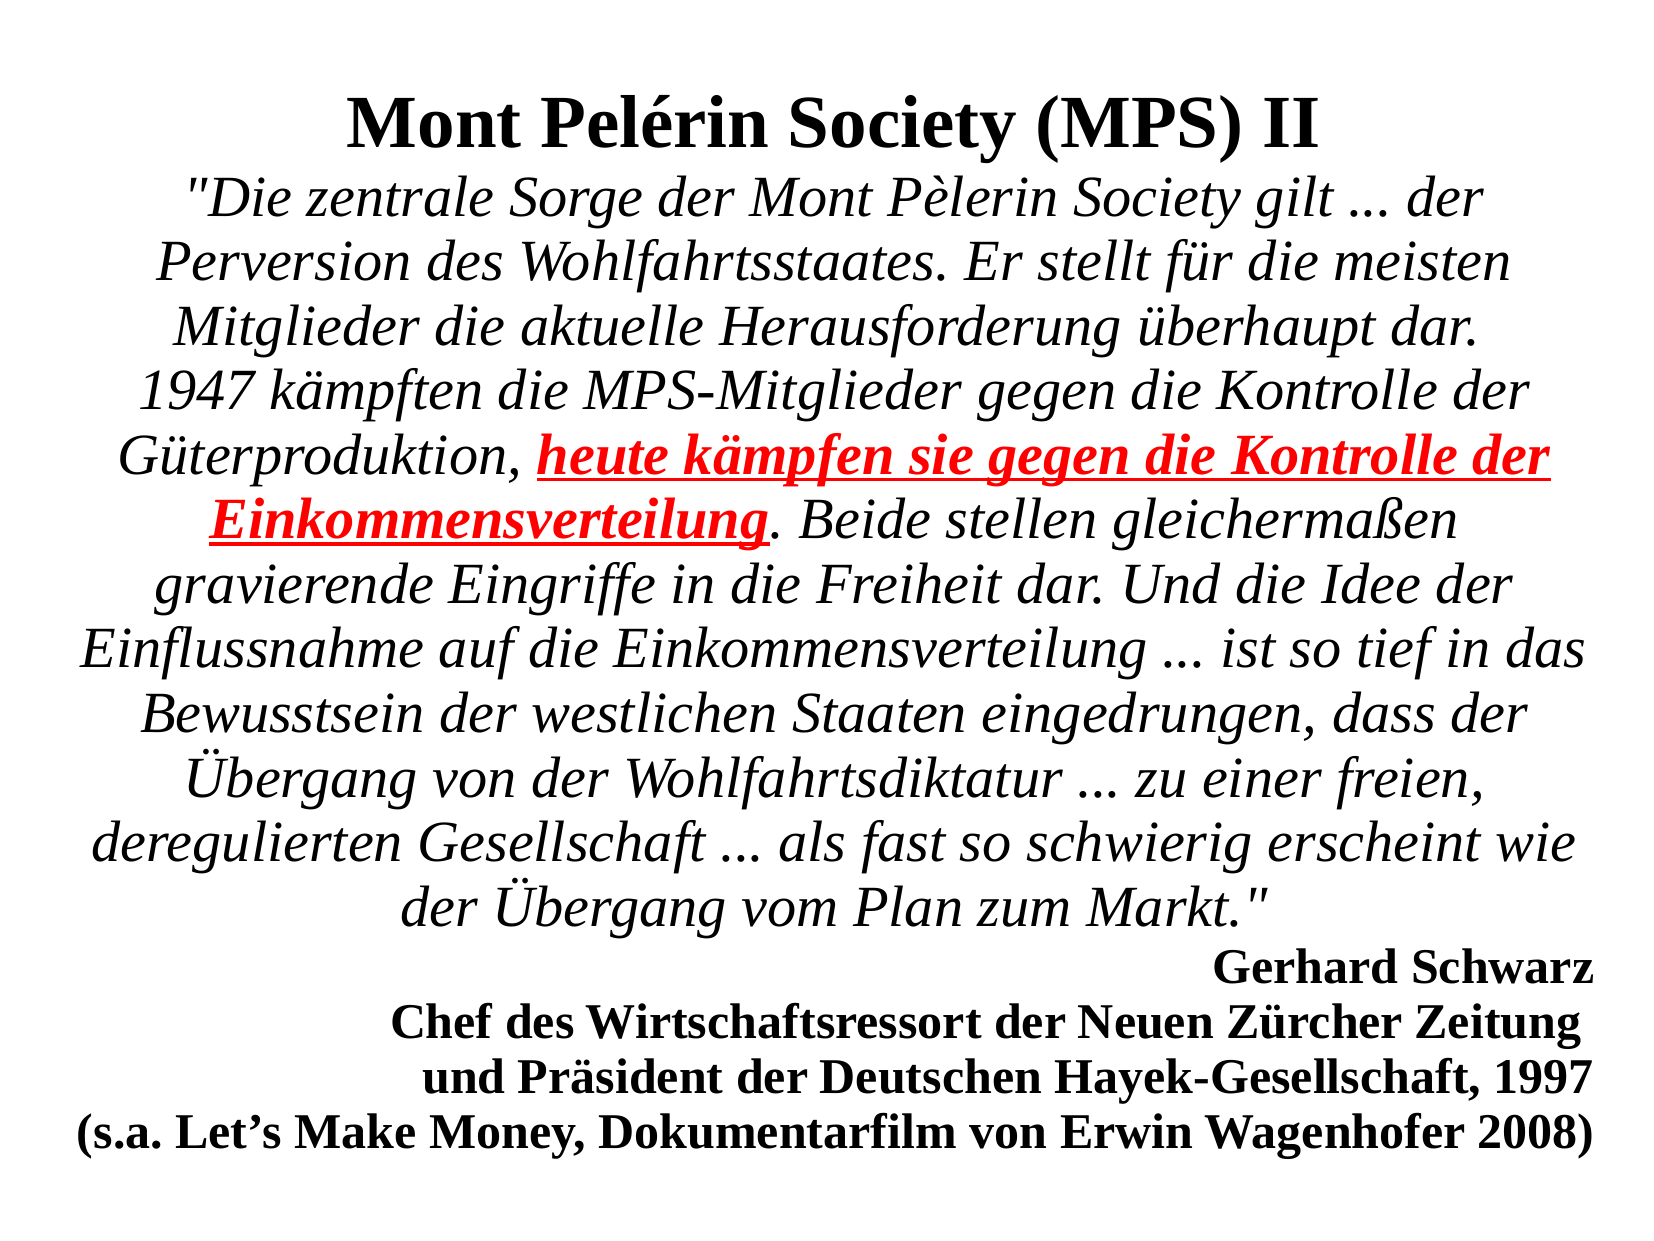

Mont Pelérin Society (MPS) II
"Die zentrale Sorge der Mont Pèlerin Society gilt ... der Perversion des Wohlfahrtsstaates. Er stellt für die meisten Mitglieder die aktuelle Herausforderung überhaupt dar.
1947 kämpften die MPS-Mitglieder gegen die Kontrolle der Güterproduktion, heute kämpfen sie gegen die Kontrolle der Einkommensverteilung. Beide stellen gleichermaßen gravierende Eingriffe in die Freiheit dar. Und die Idee der Einflussnahme auf die Einkommensverteilung ... ist so tief in das Bewusstsein der westlichen Staaten eingedrungen, dass der Übergang von der Wohlfahrtsdiktatur ... zu einer freien, deregulierten Gesellschaft ... als fast so schwierig erscheint wie der Übergang vom Plan zum Markt."
Gerhard Schwarz
Chef des Wirtschaftsressort der Neuen Zürcher Zeitung
und Präsident der Deutschen Hayek-Gesellschaft, 1997
(s.a. Let’s Make Money, Dokumentarfilm von Erwin Wagenhofer 2008)